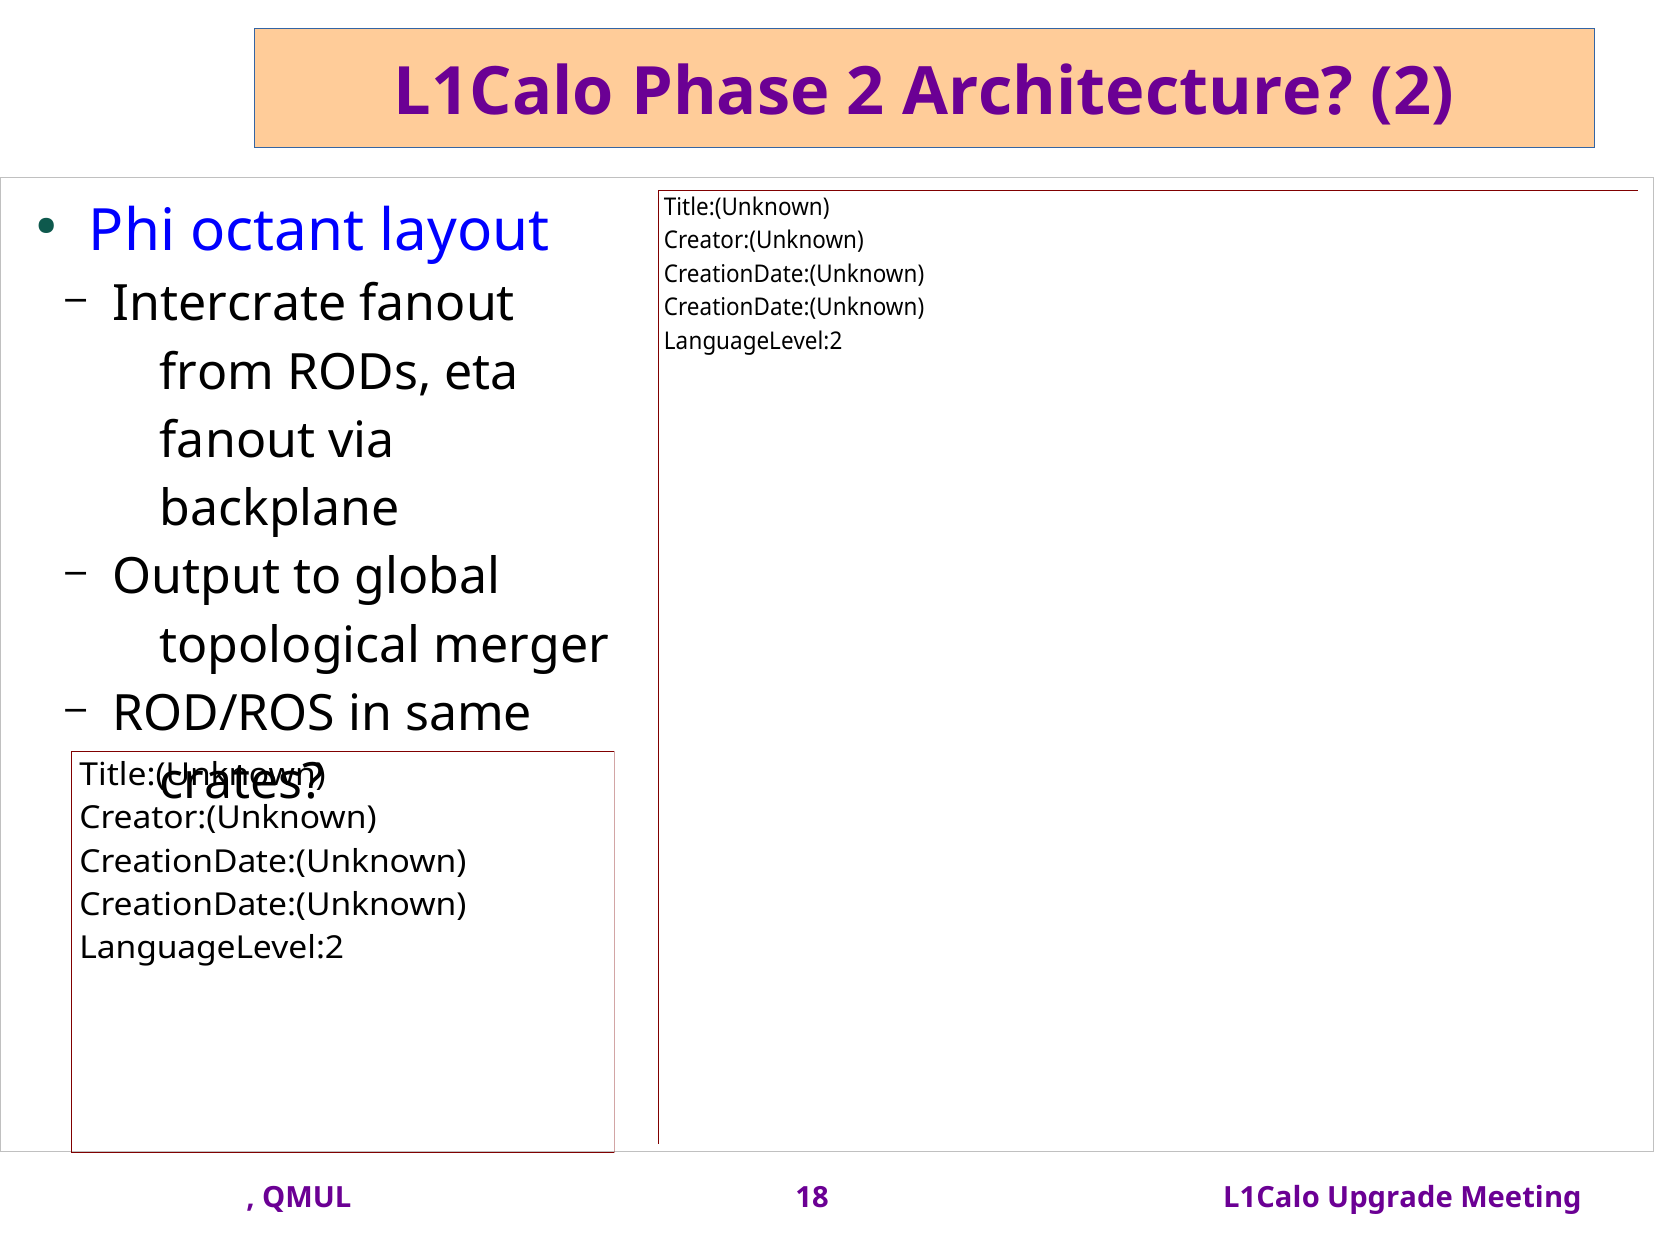

# L1Calo Phase 2 Architecture? (2)
Phi octant layout
Intercrate fanout from RODs, eta fanout via backplane
Output to global topological merger
ROD/ROS in same crates?